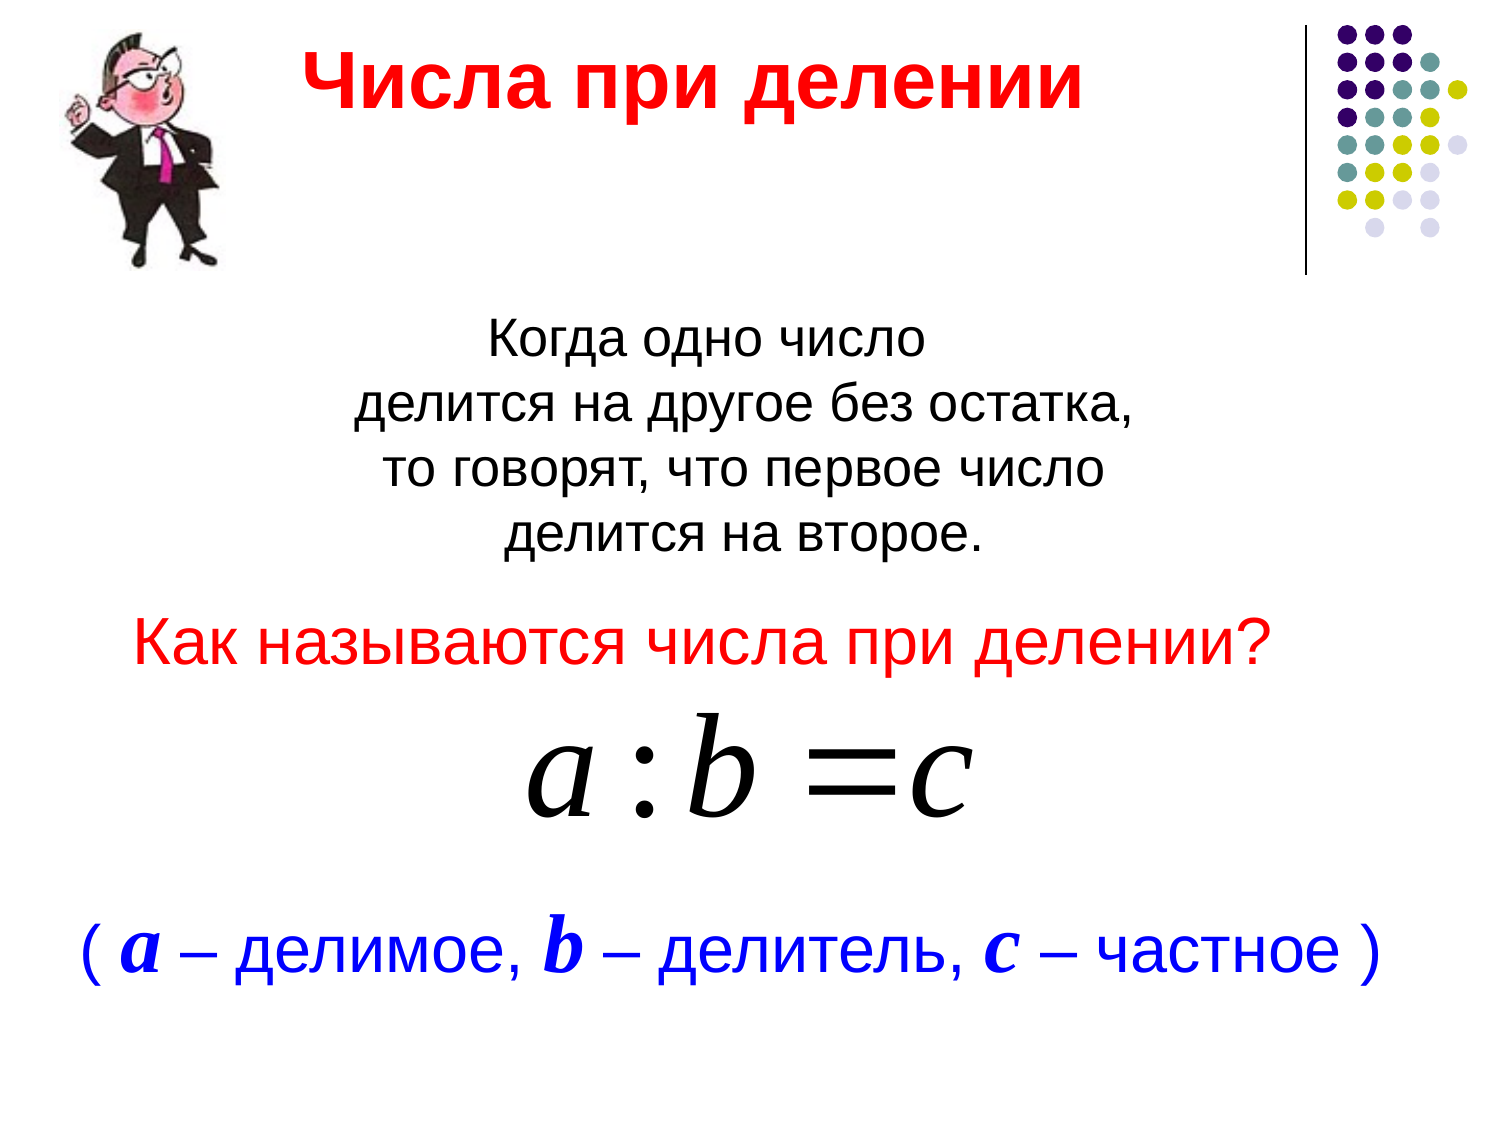

# Числа при делении
 Когда одно число делится на другое без остатка, то говорят, что первое число делится на второе.
Как называются числа при делении?
( а – делимое, b – делитель, c – частное )